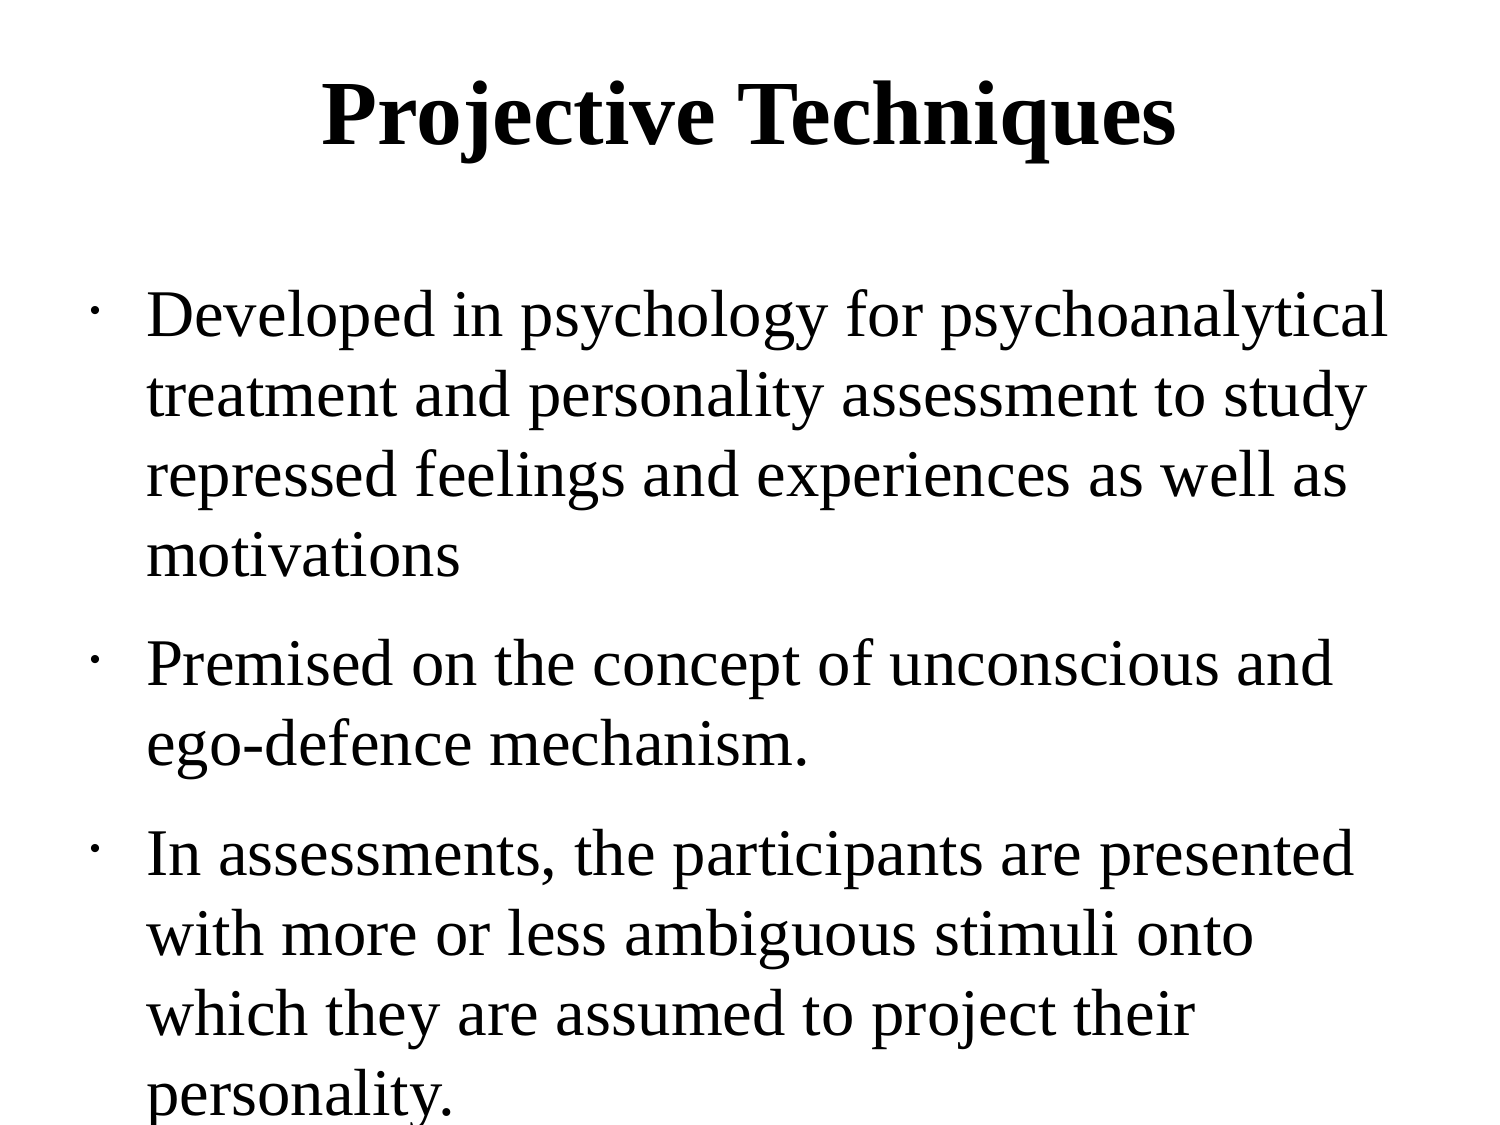

# Projective Techniques
Developed in psychology for psychoanalytical treatment and personality assessment to study repressed feelings and experiences as well as motivations
Premised on the concept of unconscious and ego-defence mechanism.
In assessments, the participants are presented with more or less ambiguous stimuli onto which they are assumed to project their personality.